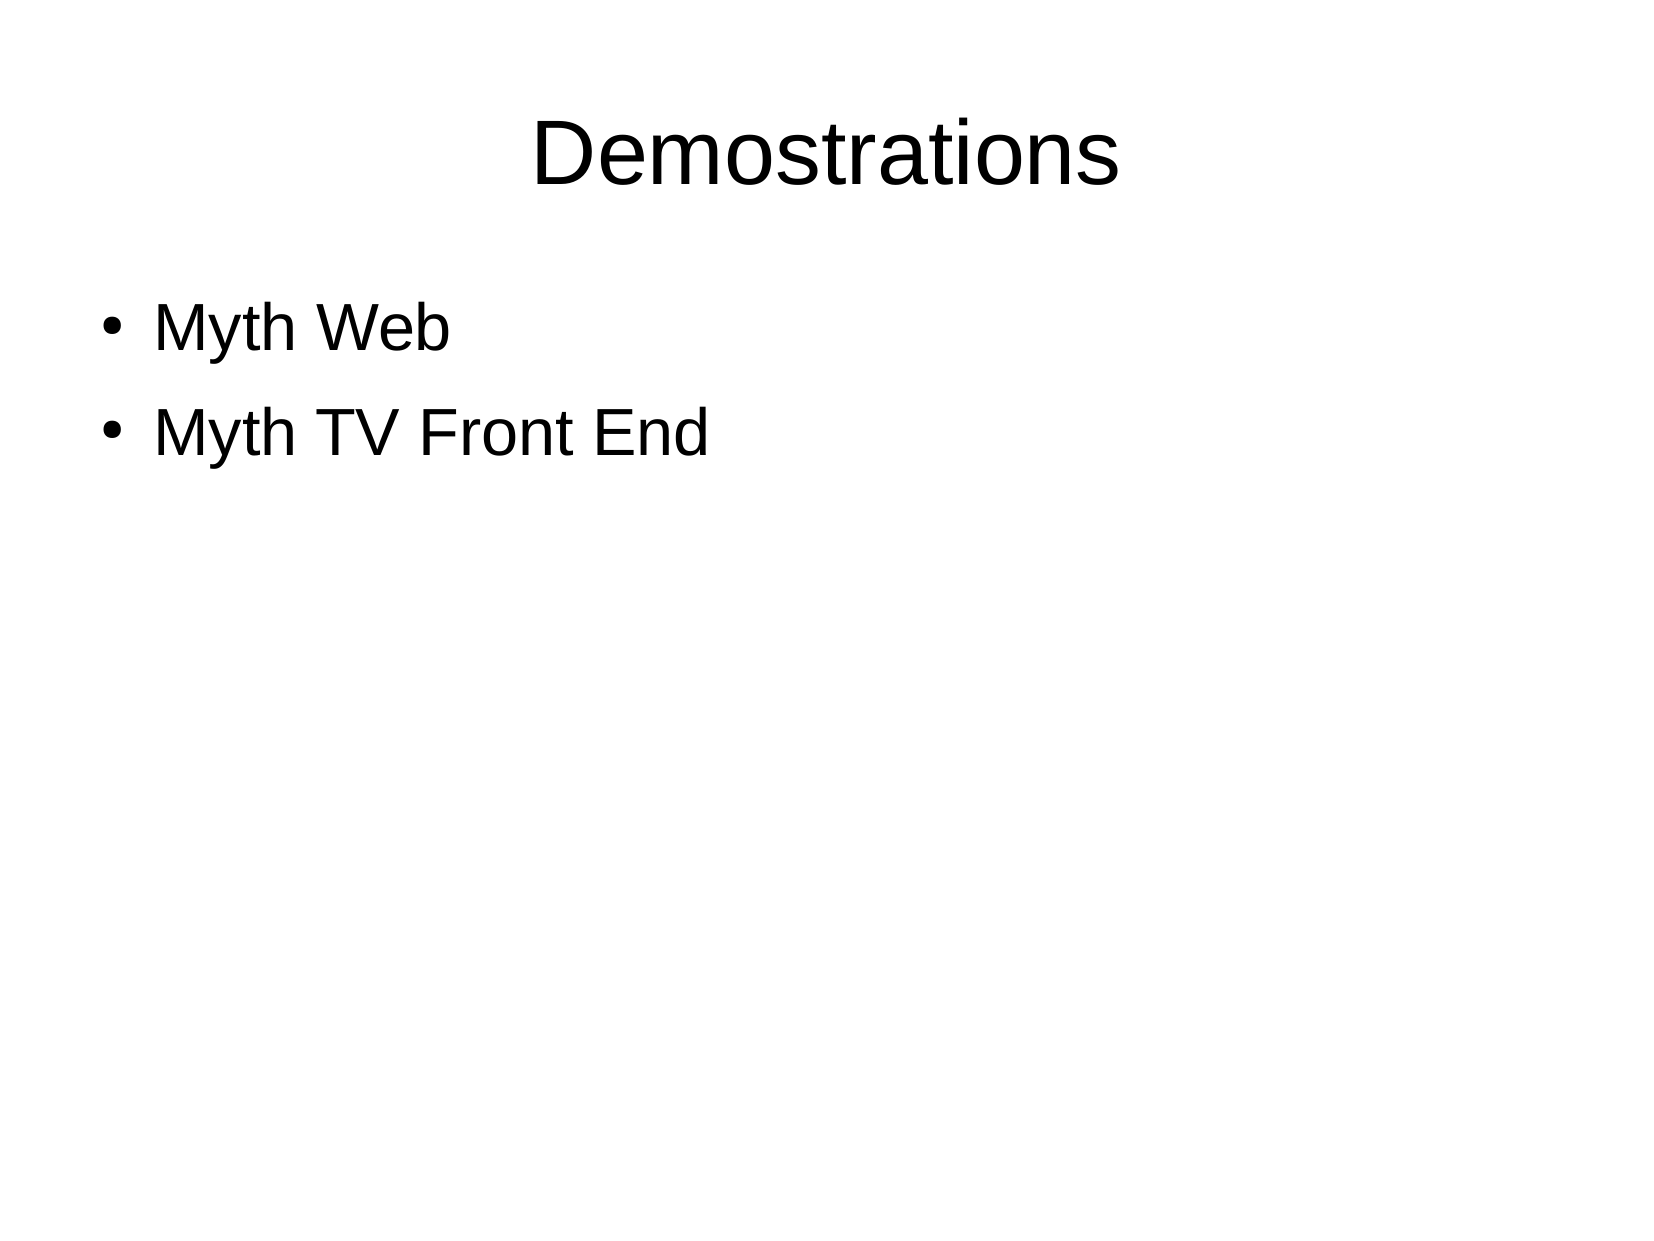

# Demostrations
Myth Web
Myth TV Front End